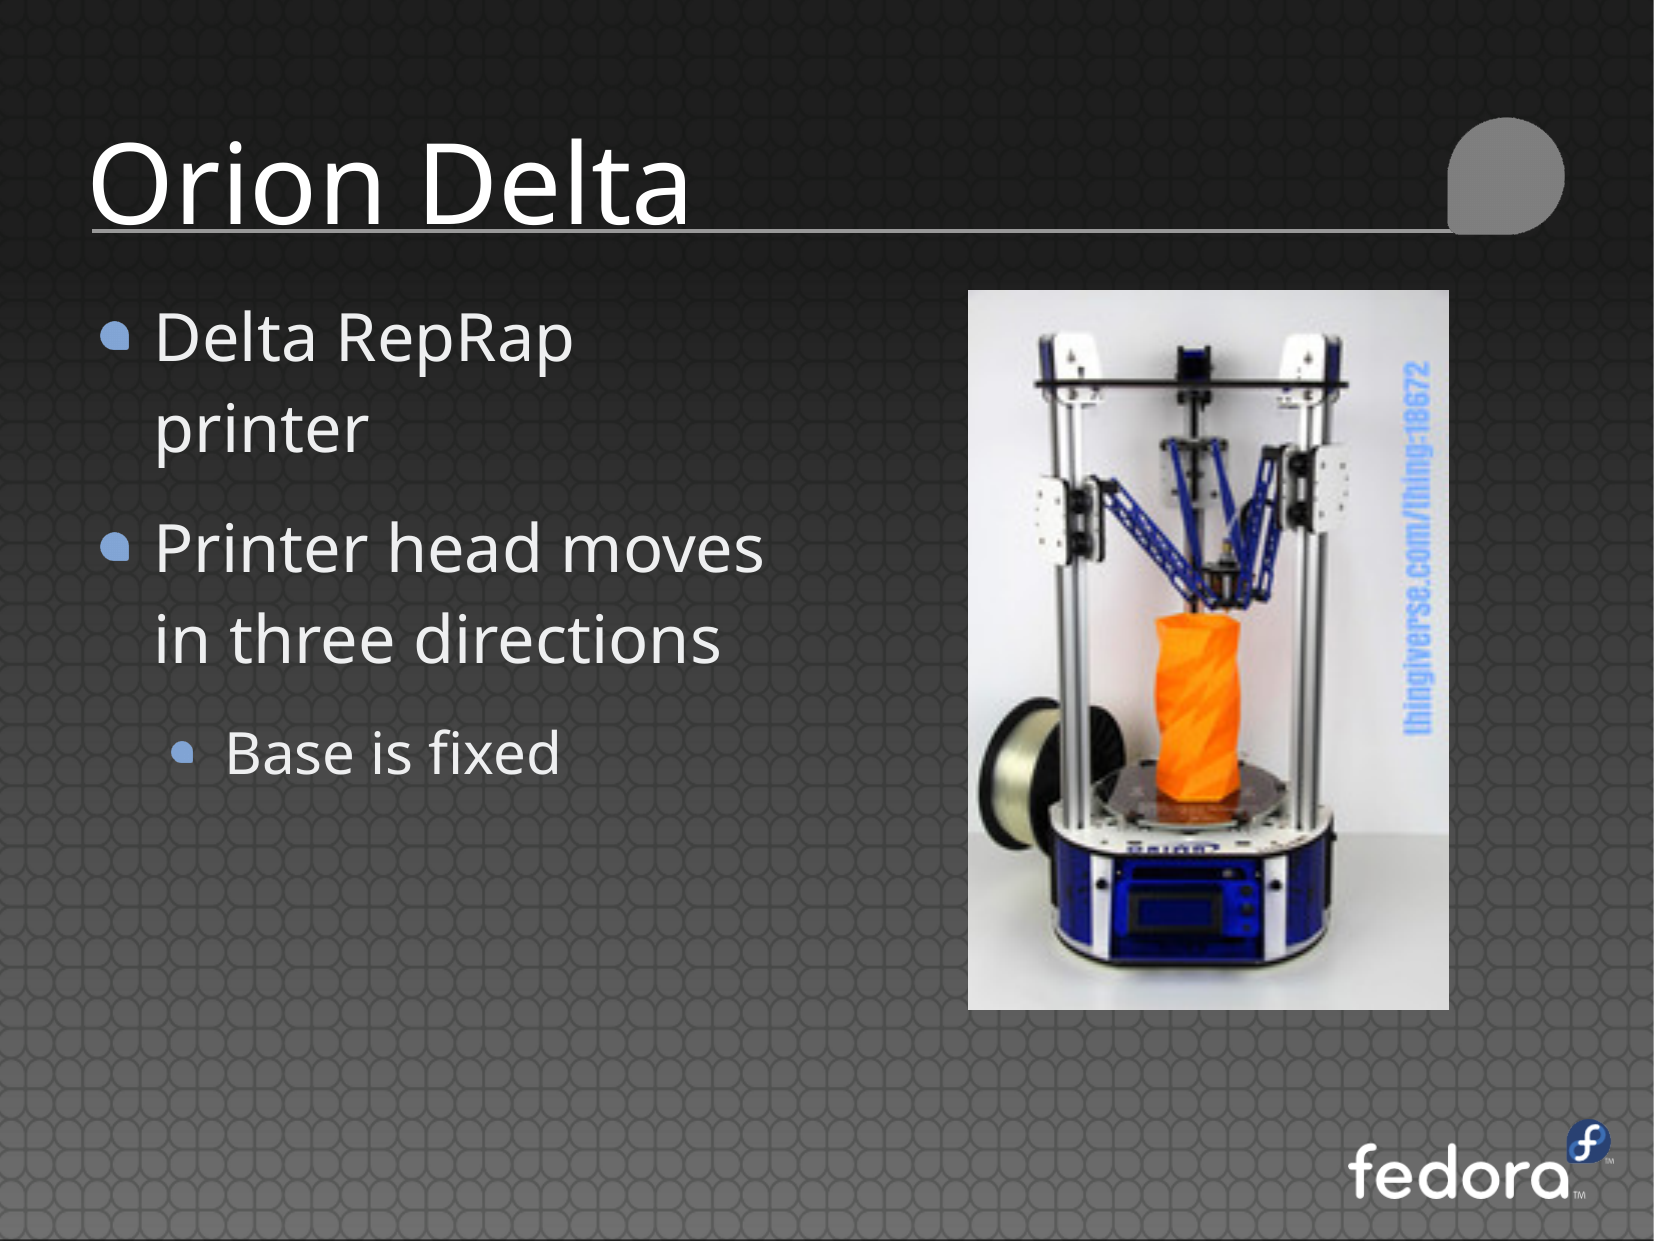

# Orion Delta
Delta RepRap printer
Printer head moves in three directions
Base is fixed